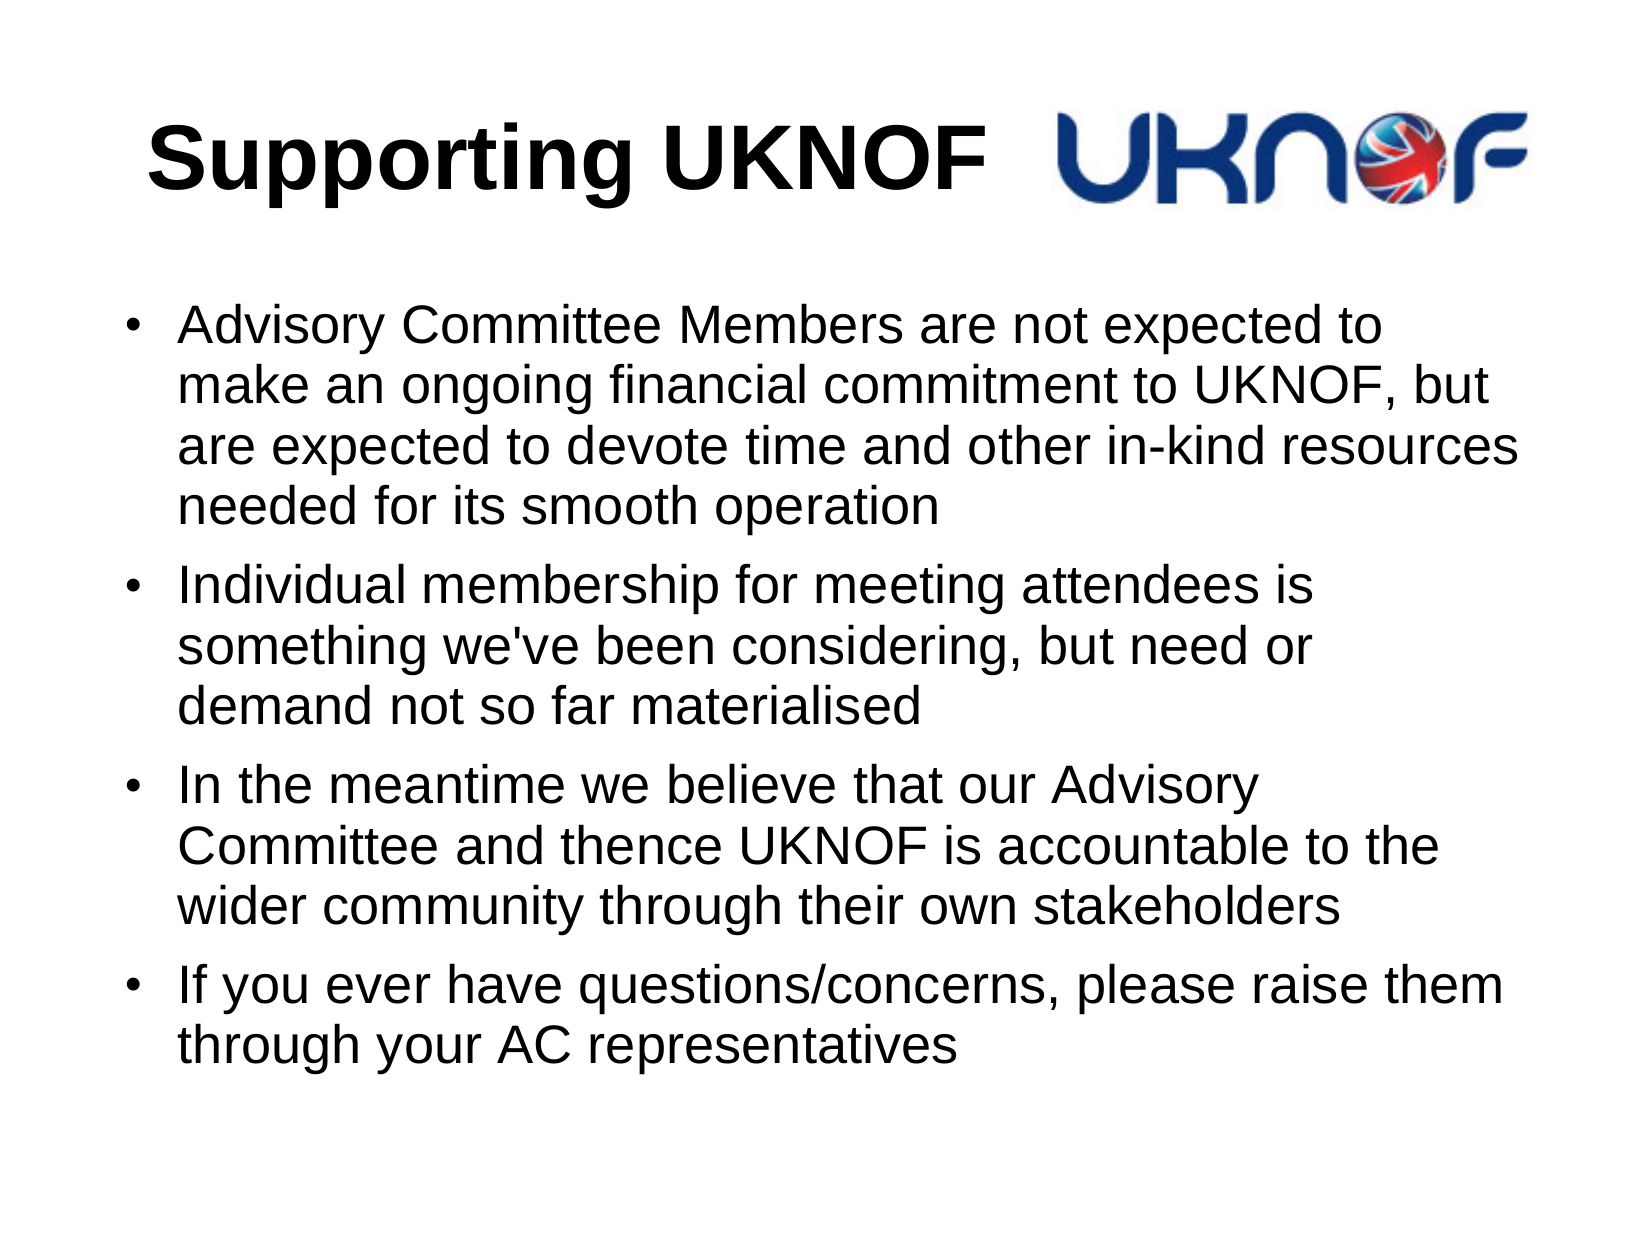

# Supporting UKNOF
Advisory Committee Members are not expected to make an ongoing financial commitment to UKNOF, but are expected to devote time and other in-kind resources needed for its smooth operation
Individual membership for meeting attendees is something we've been considering, but need or demand not so far materialised
In the meantime we believe that our Advisory Committee and thence UKNOF is accountable to the wider community through their own stakeholders
If you ever have questions/concerns, please raise them through your AC representatives